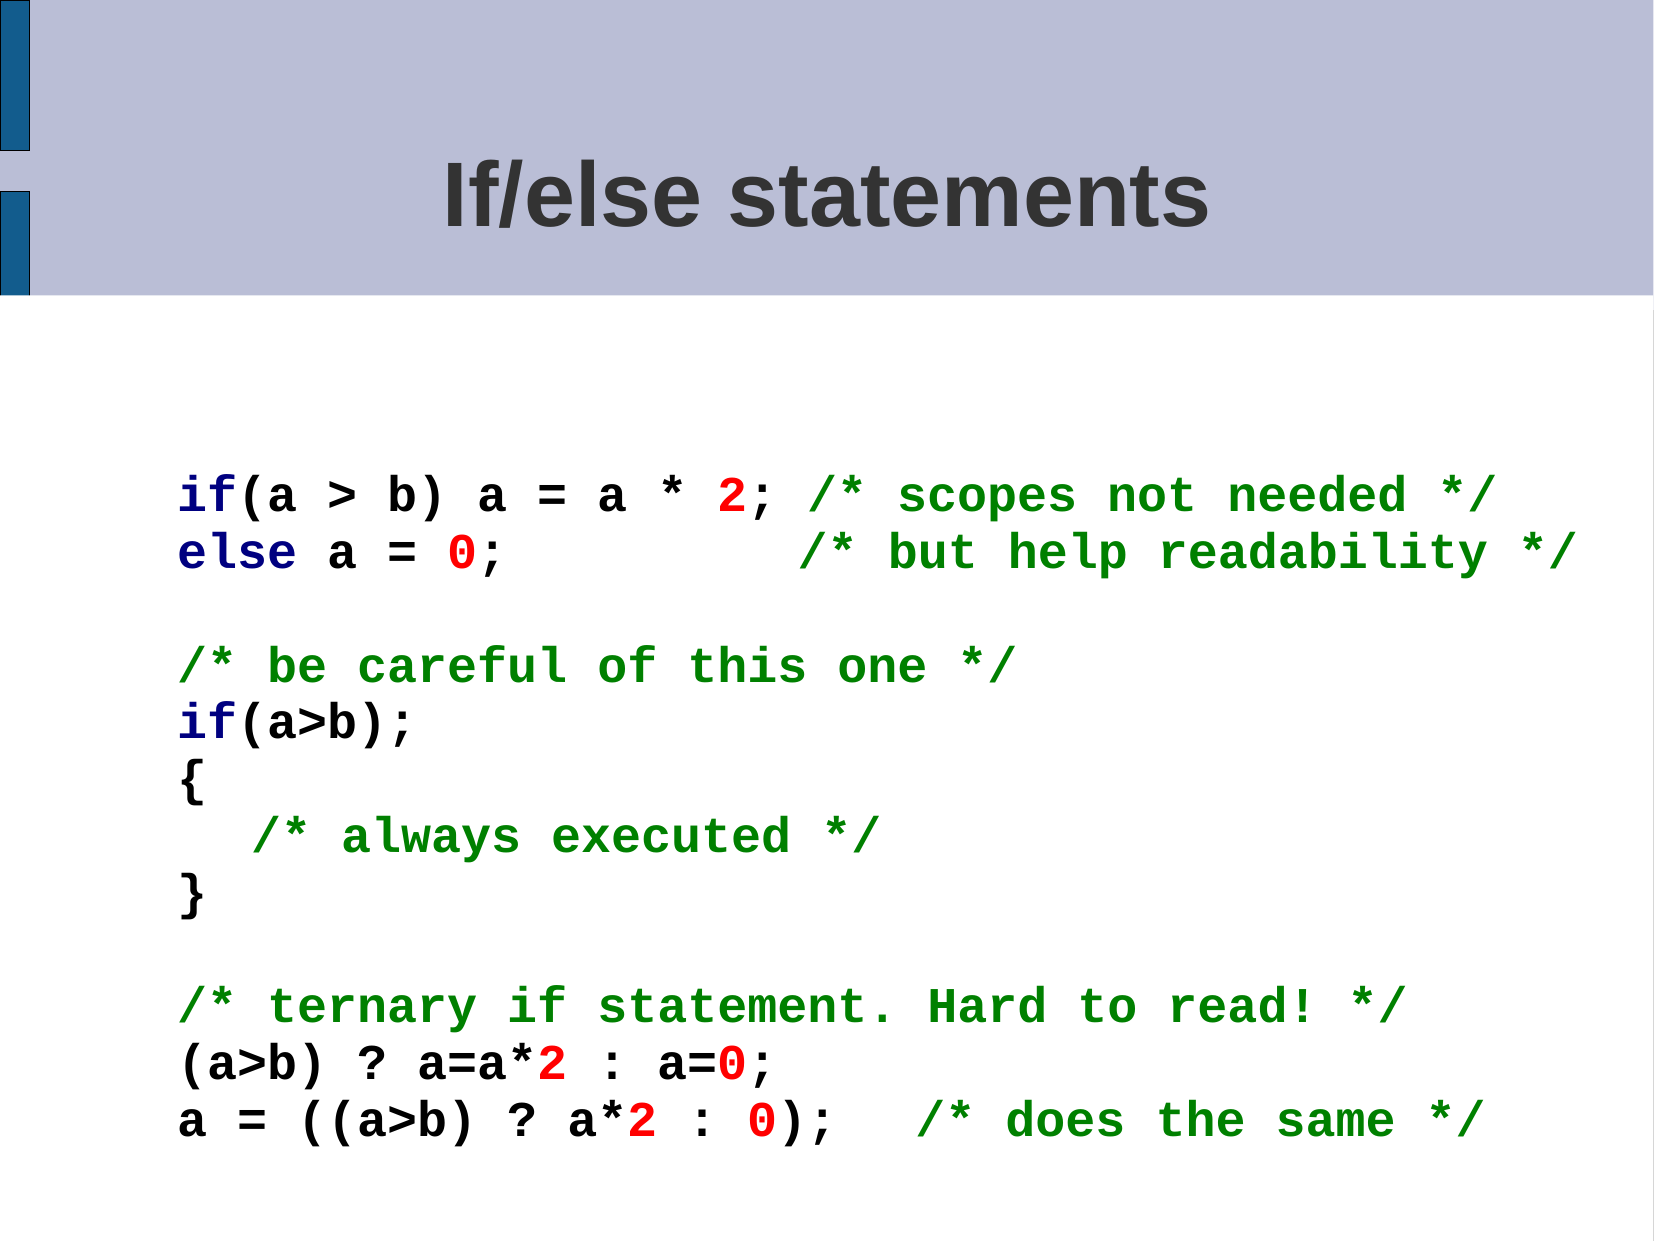

# If/else statements
if(a > b) a = a * 2; /* scopes not needed */
else a = 0; 	 /* but help readability */
/* be careful of this one */
if(a>b);
{
	/* always executed */
}
/* ternary if statement. Hard to read! */
(a>b) ? a=a*2 : a=0;
a = ((a>b) ? a*2 : 0); 	/* does the same */